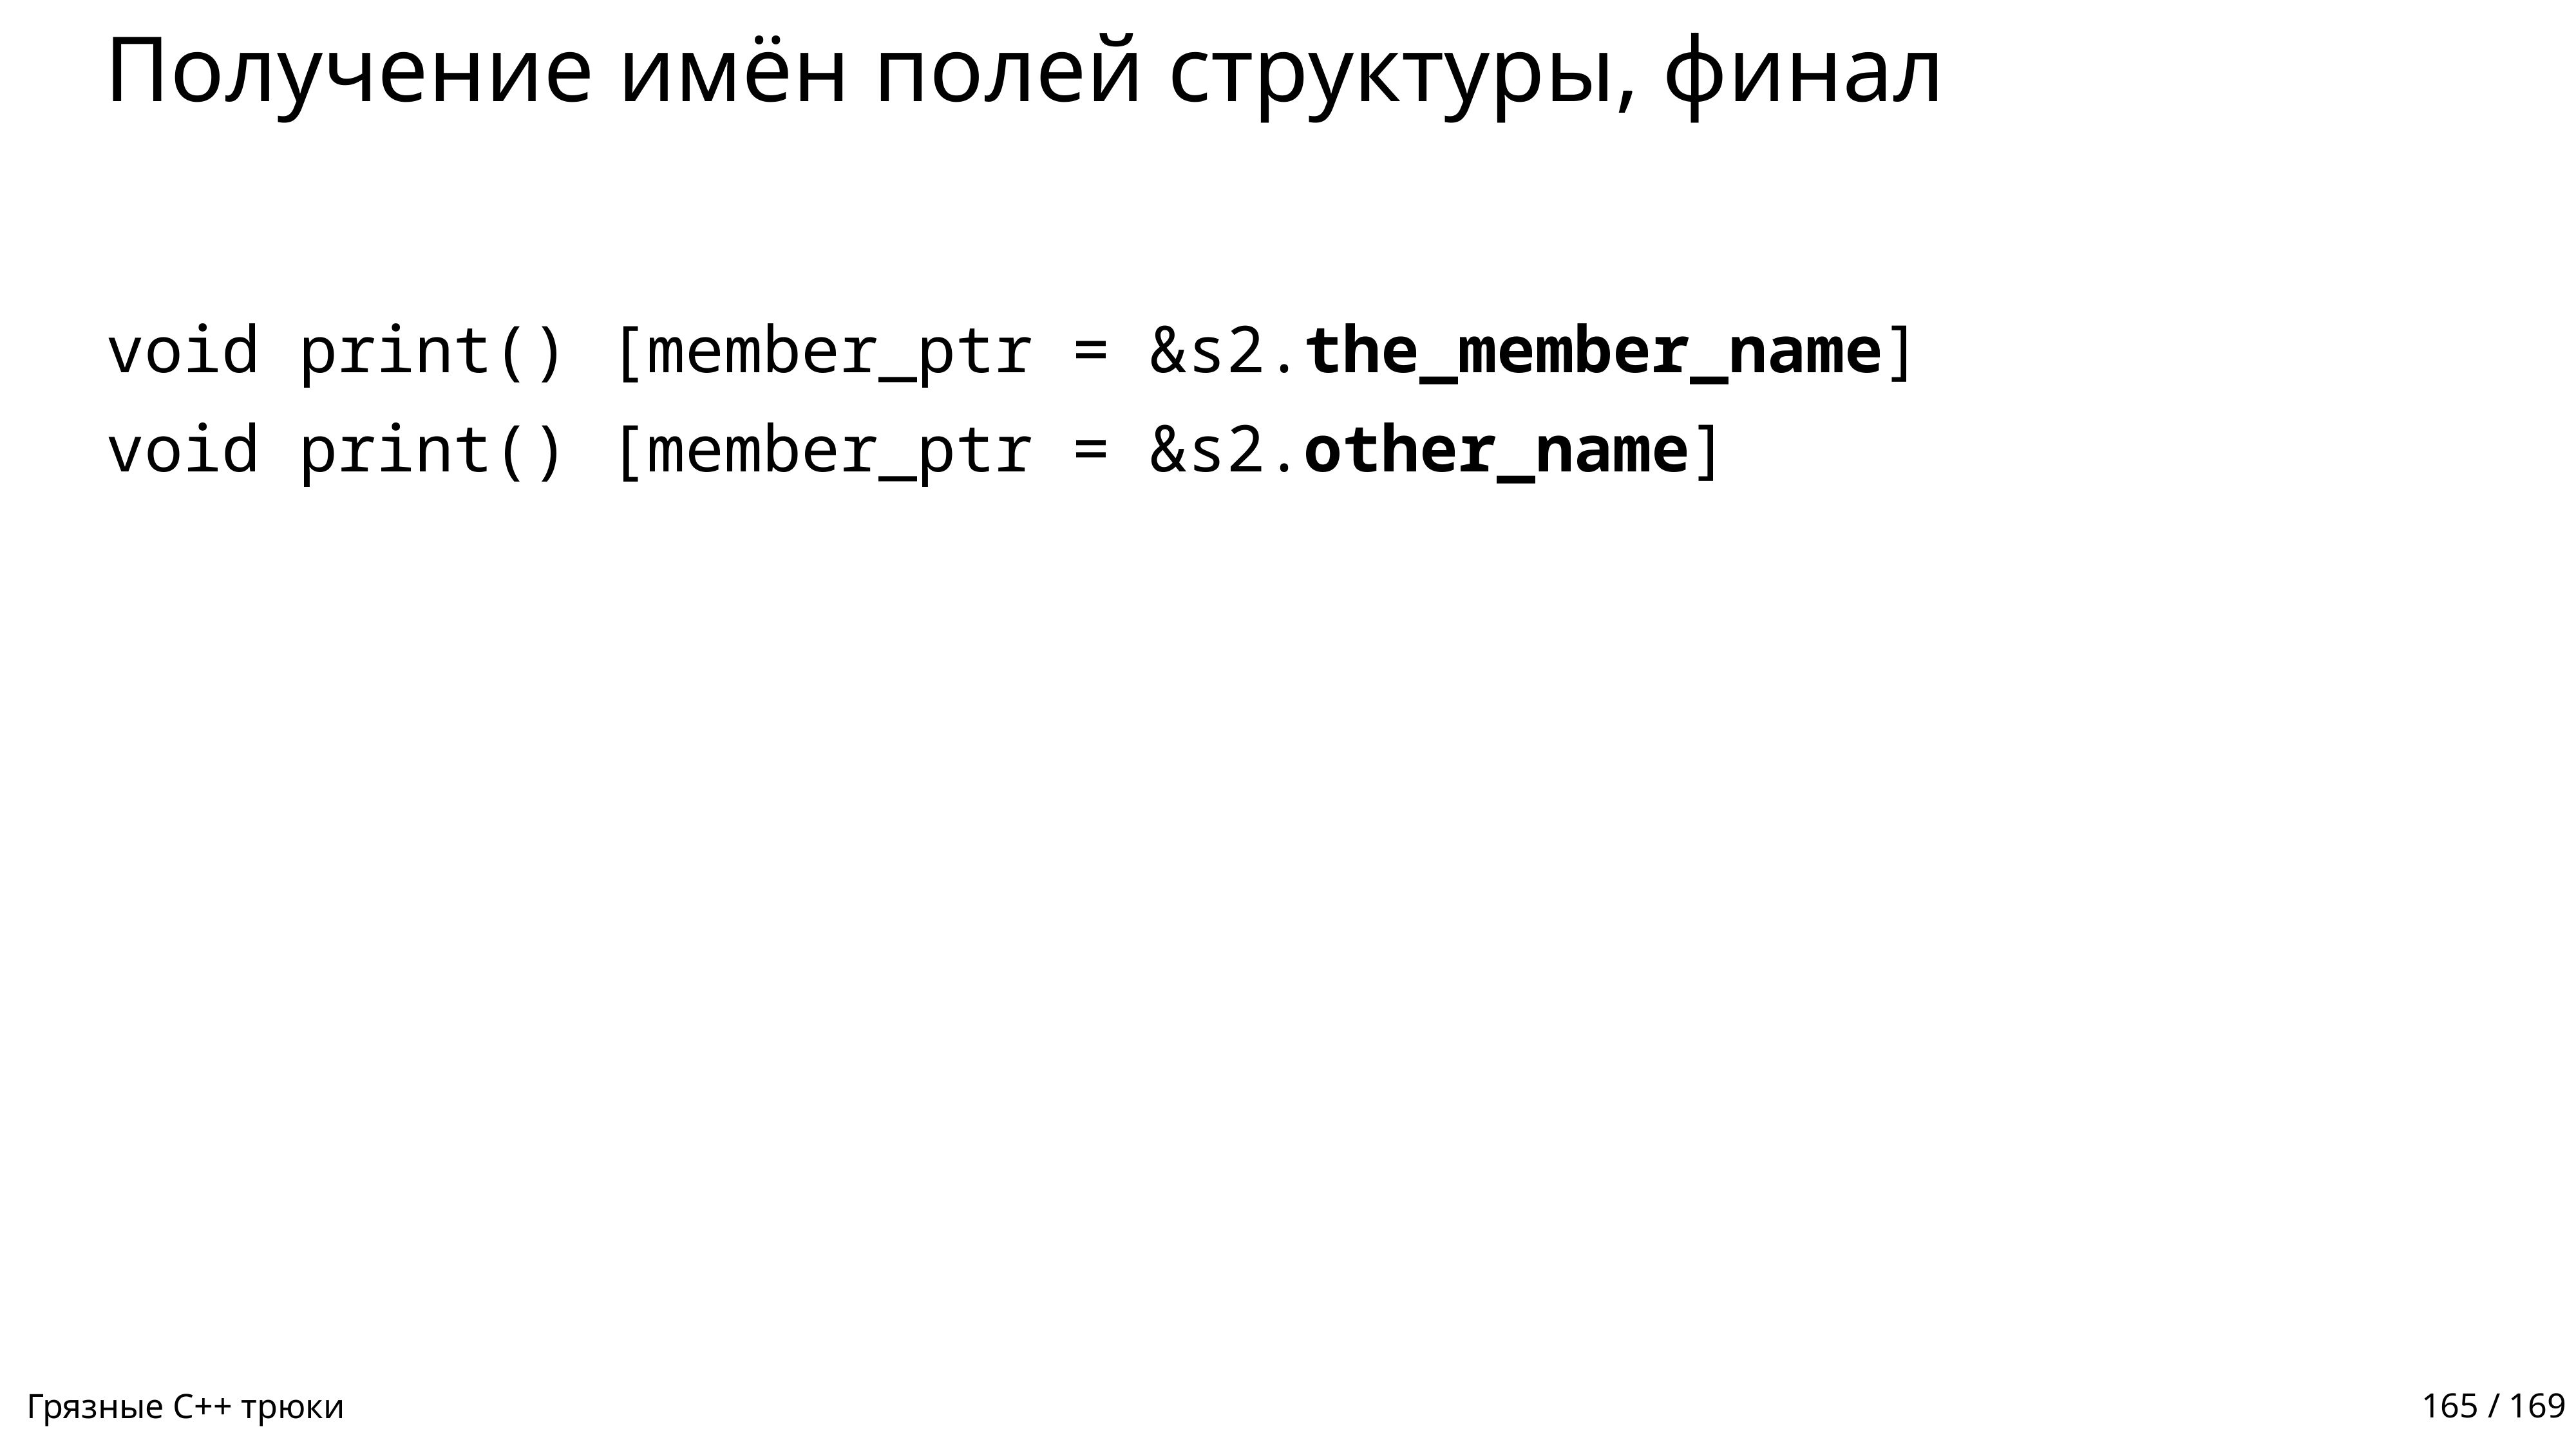

Получение имён полей структуры, финал
# void print() [member_ptr = &s2.the_member_name]
void print() [member_ptr = &s2.other_name]
Грязные C++ трюки